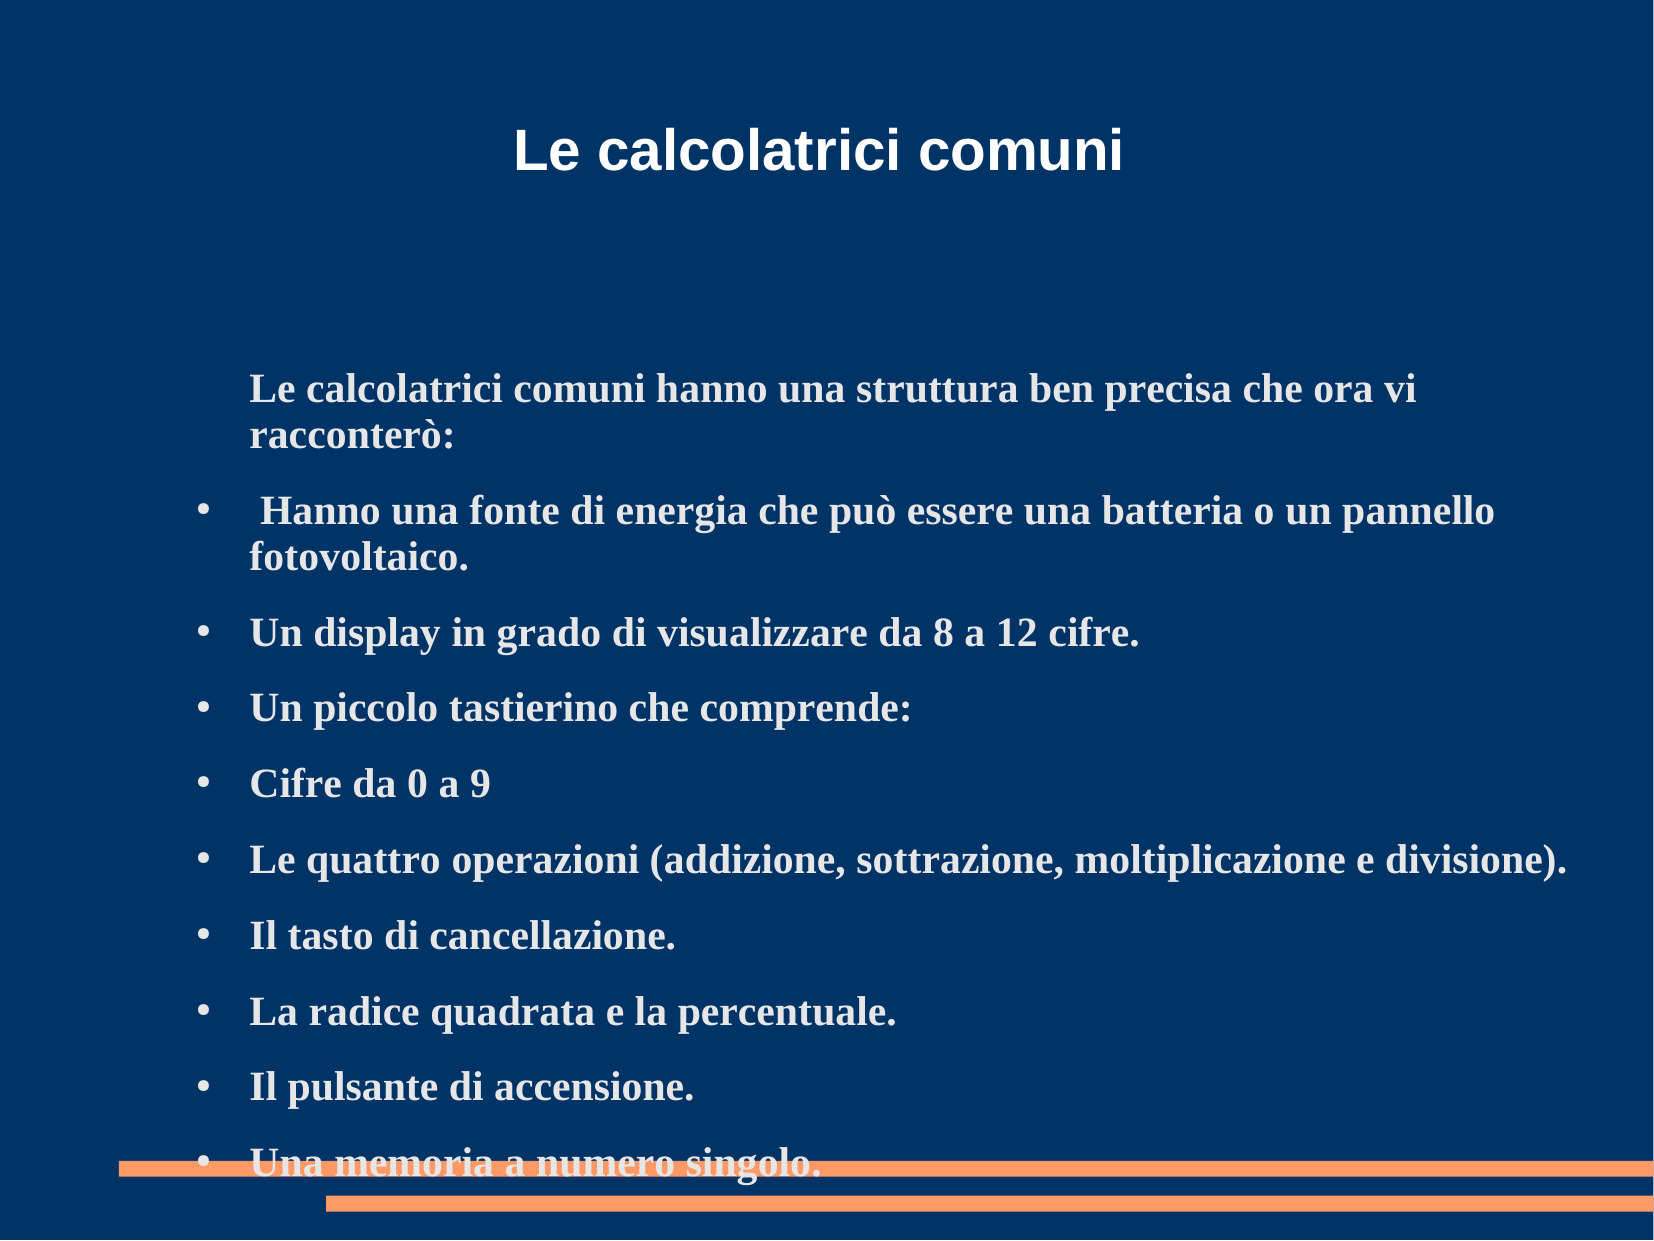

# Le calcolatrici comuni
Le calcolatrici comuni hanno una struttura ben precisa che ora vi racconterò:
 Hanno una fonte di energia che può essere una batteria o un pannello fotovoltaico.
Un display in grado di visualizzare da 8 a 12 cifre.
Un piccolo tastierino che comprende:
Cifre da 0 a 9
Le quattro operazioni (addizione, sottrazione, moltiplicazione e divisione).
Il tasto di cancellazione.
La radice quadrata e la percentuale.
Il pulsante di accensione.
Una memoria a numero singolo.